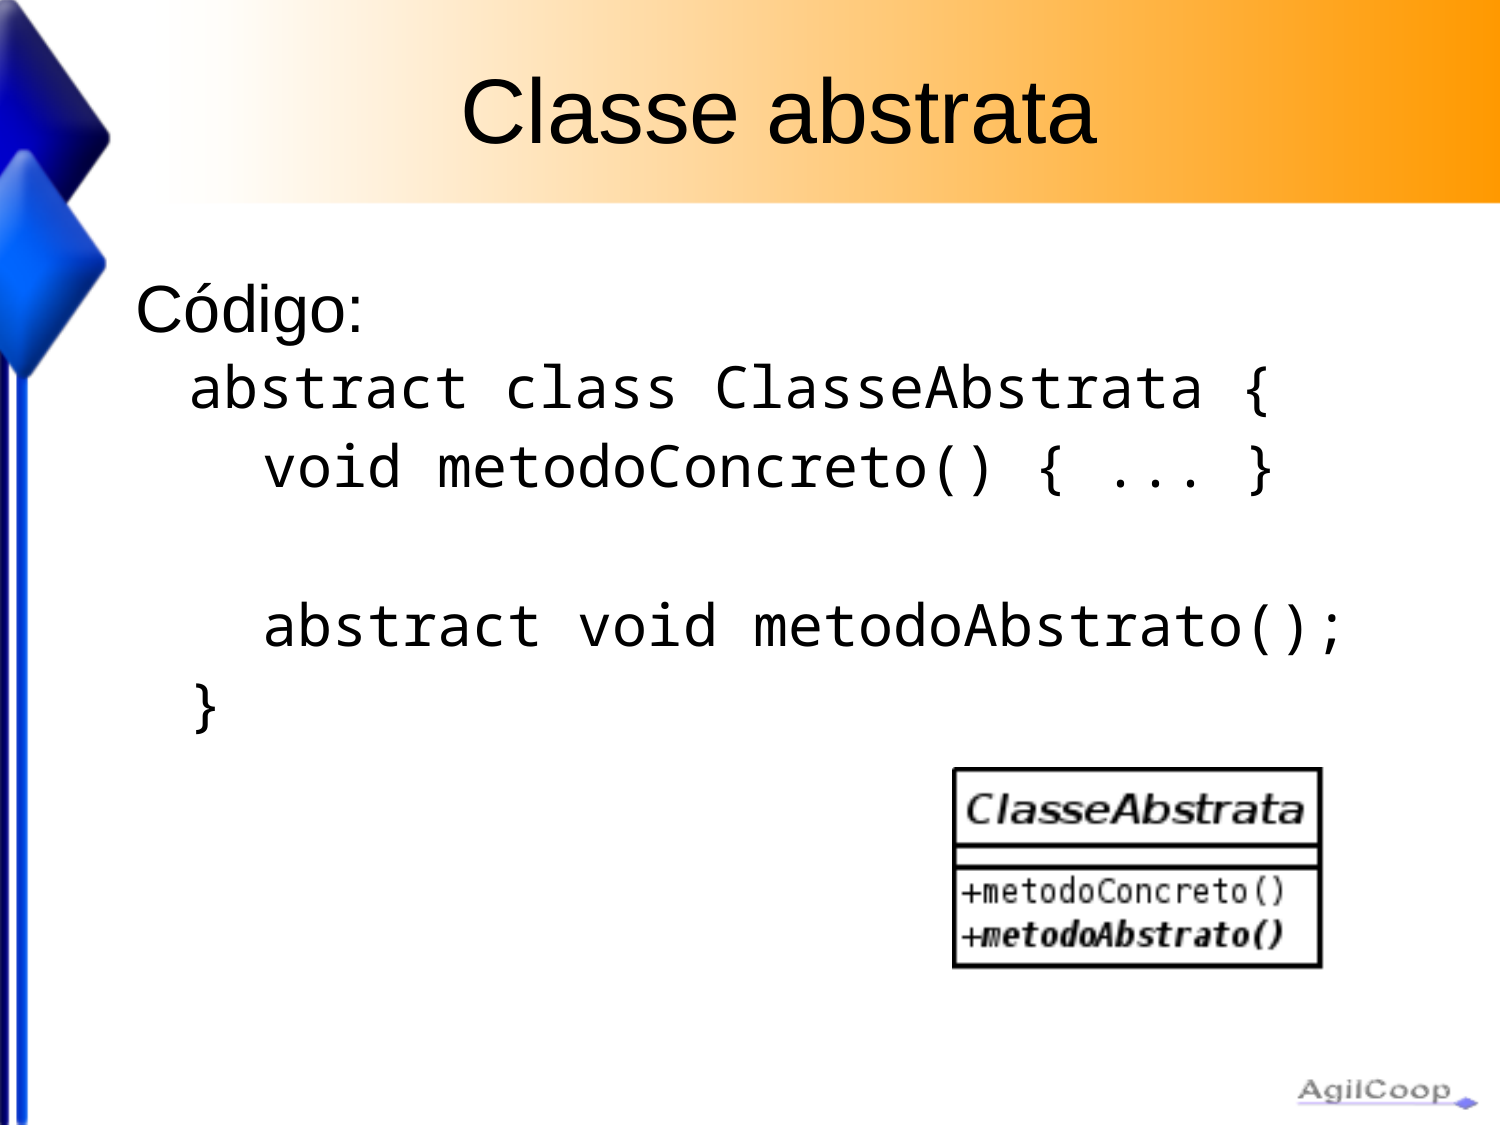

# Classe abstrata
Código:
abstract class ClasseAbstrata {
	void metodoConcreto() { ... }
	abstract void metodoAbstrato();
}
Copyleft AgilCoop 2007
16